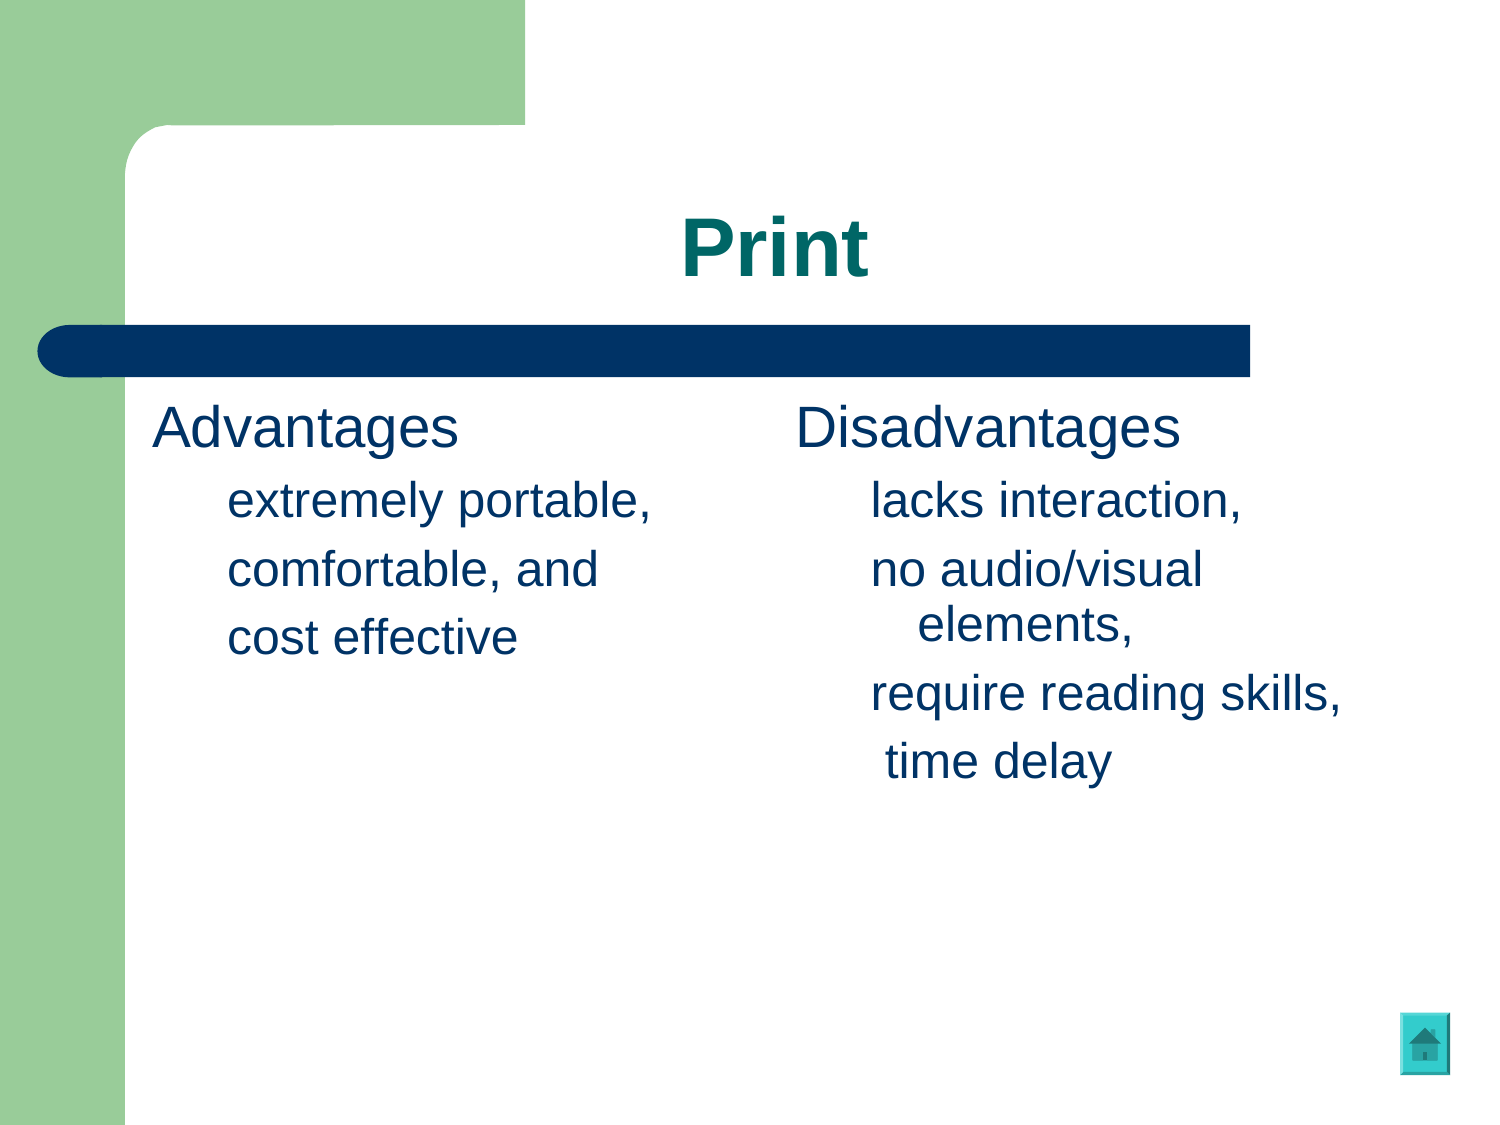

# Print
Advantages
extremely portable,
comfortable, and
cost effective
Disadvantages
lacks interaction,
no audio/visual elements,
require reading skills,
 time delay